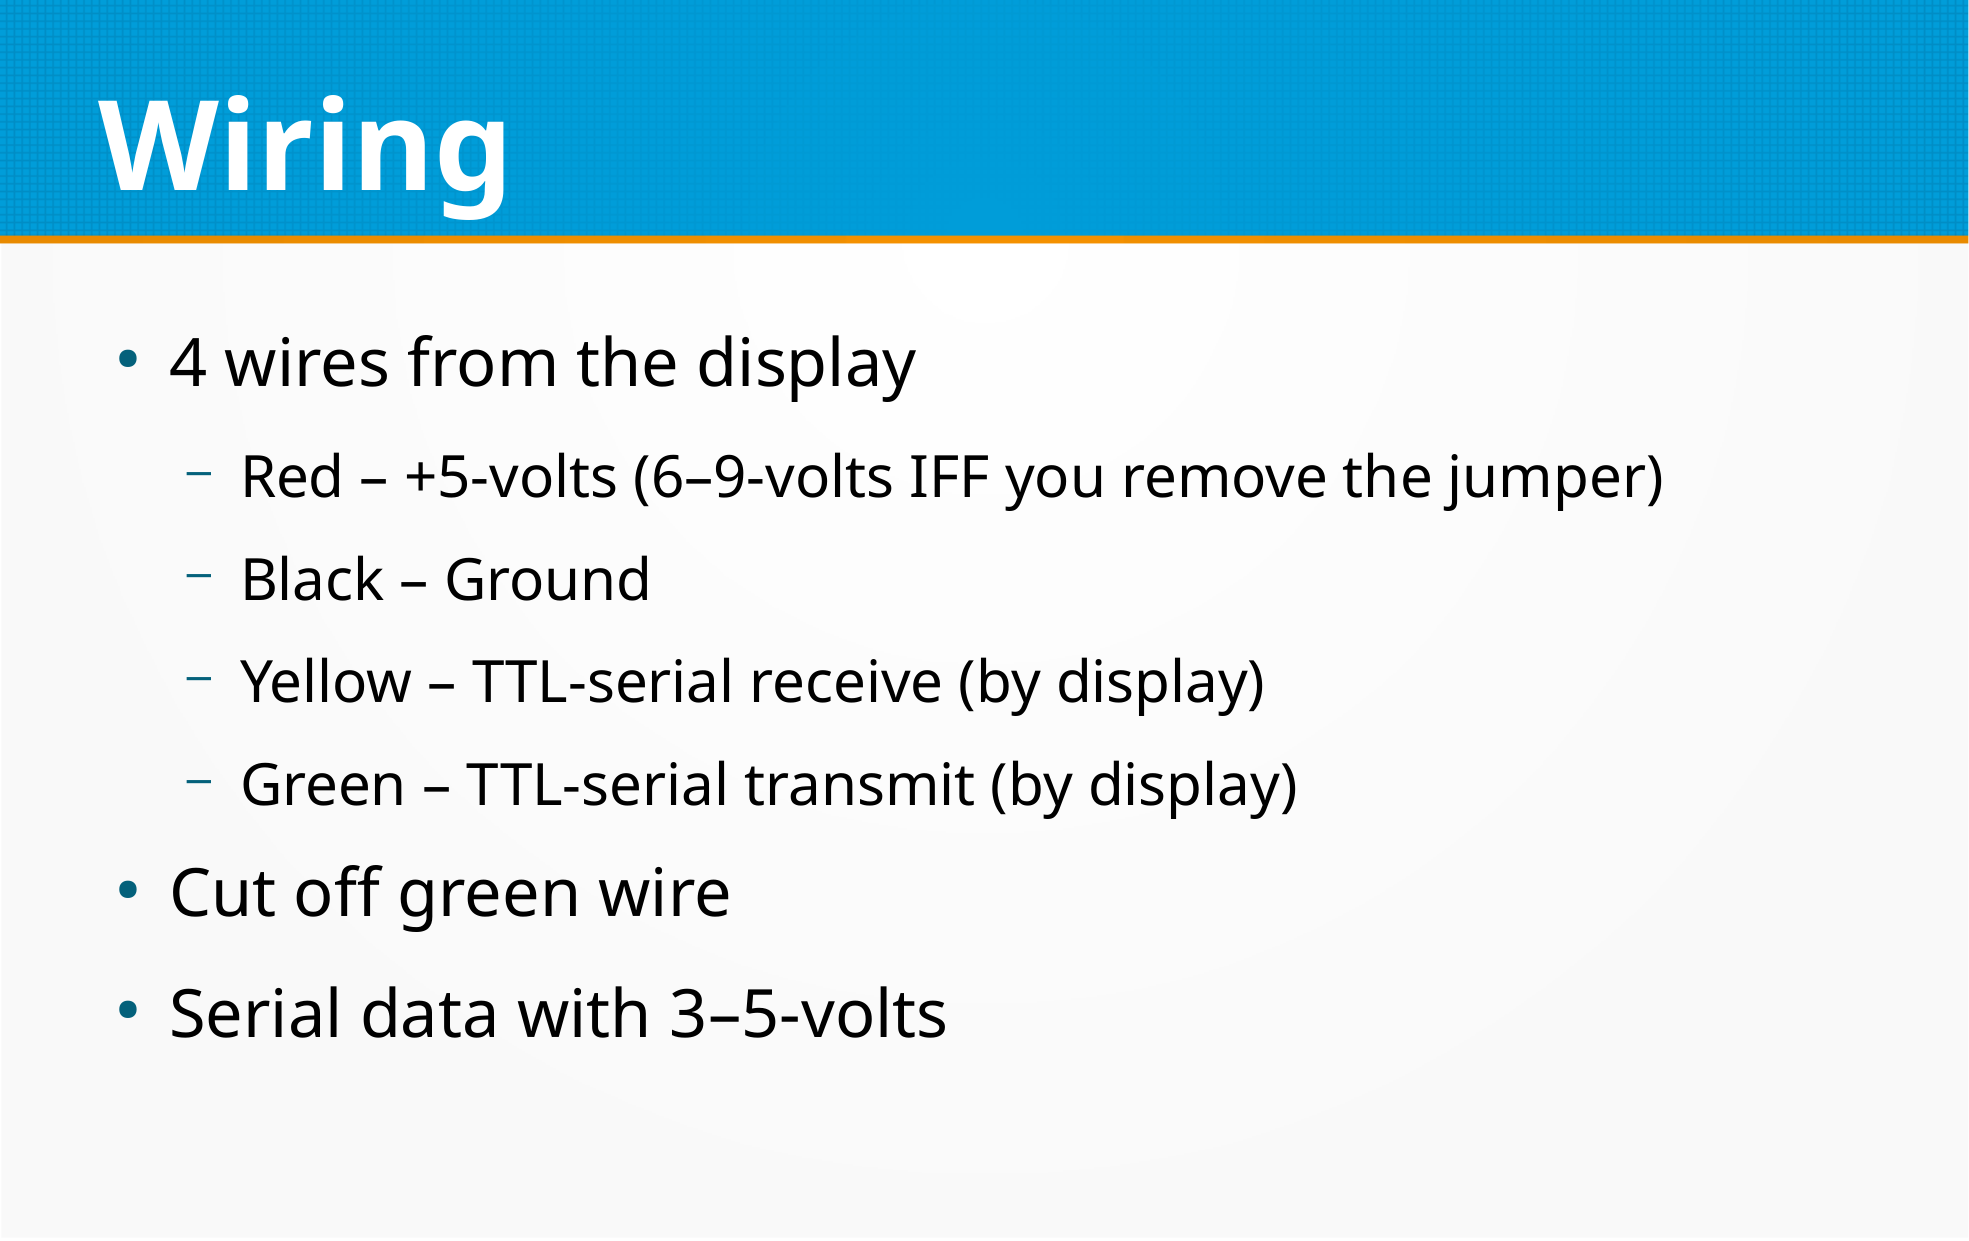

# Wiring
4 wires from the display
Red – +5-volts (6–9-volts IFF you remove the jumper)
Black – Ground
Yellow – TTL-serial receive (by display)
Green – TTL-serial transmit (by display)
Cut off green wire
Serial data with 3–5-volts